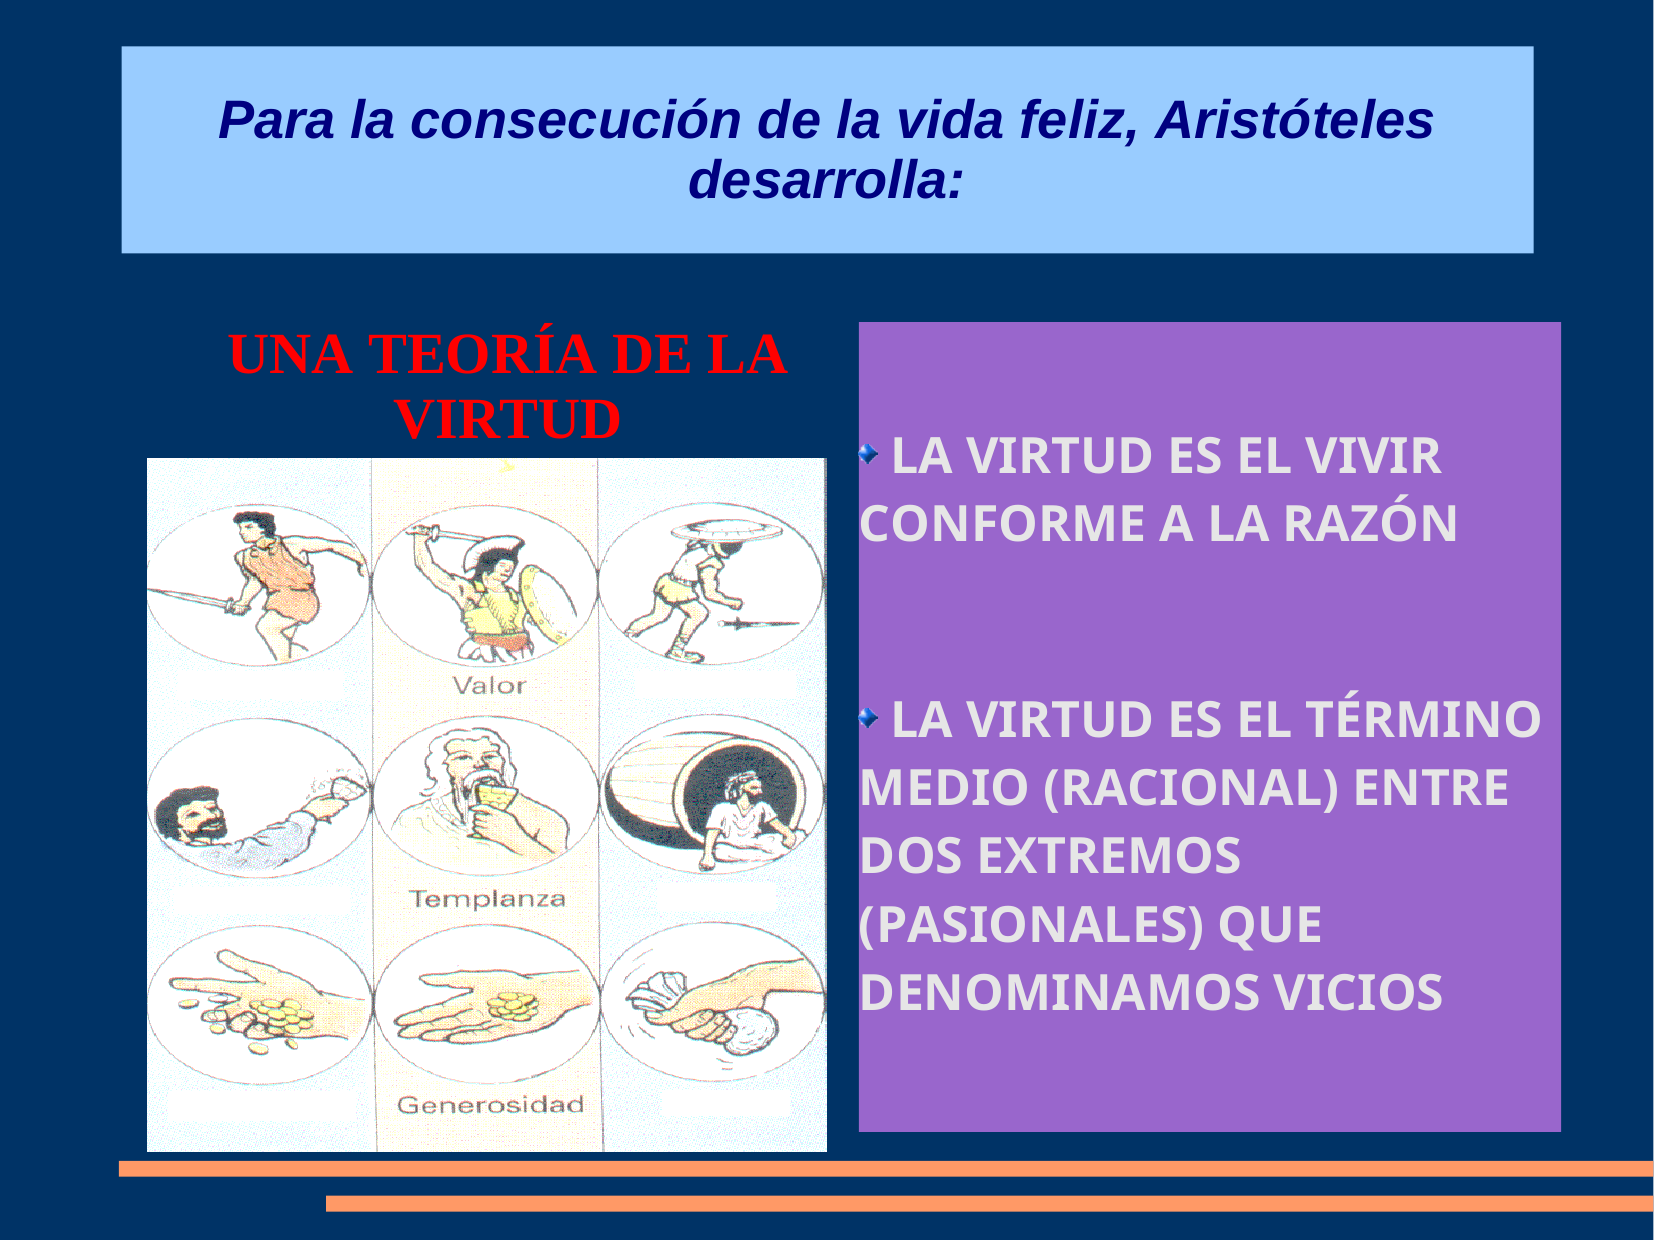

# Para la consecución de la vida feliz, Aristóteles desarrolla:
UNA TEORÍA DE LA VIRTUD
 LA VIRTUD ES EL VIVIR CONFORME A LA RAZÓN
 LA VIRTUD ES EL TÉRMINO MEDIO (RACIONAL) ENTRE DOS EXTREMOS (PASIONALES) QUE DENOMINAMOS VICIOS